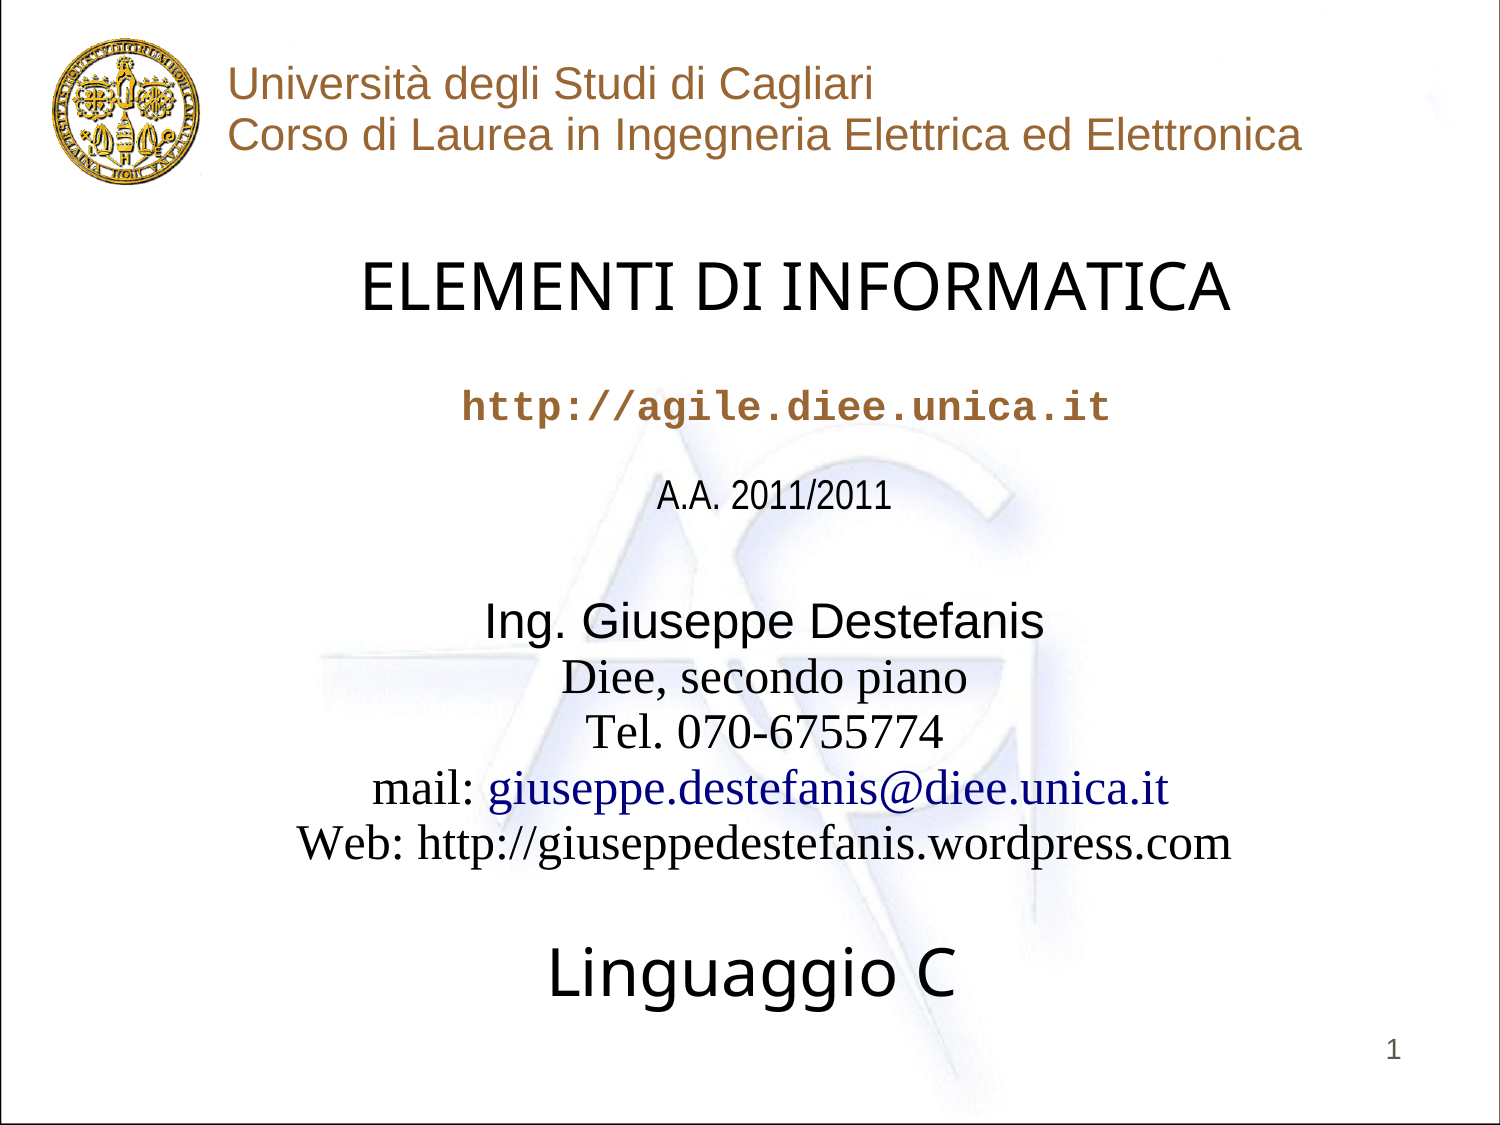

Università degli Studi di Cagliari
Corso di Laurea in Ingegneria Elettrica ed Elettronica
# ELEMENTI DI INFORMATICA
http://agile.diee.unica.it
A.A. 2011/2011
Ing. Giuseppe Destefanis
Diee, secondo piano
Tel. 070-6755774
 mail: giuseppe.destefanis@diee.unica.it
Web: http://giuseppedestefanis.wordpress.com
Linguaggio C
1